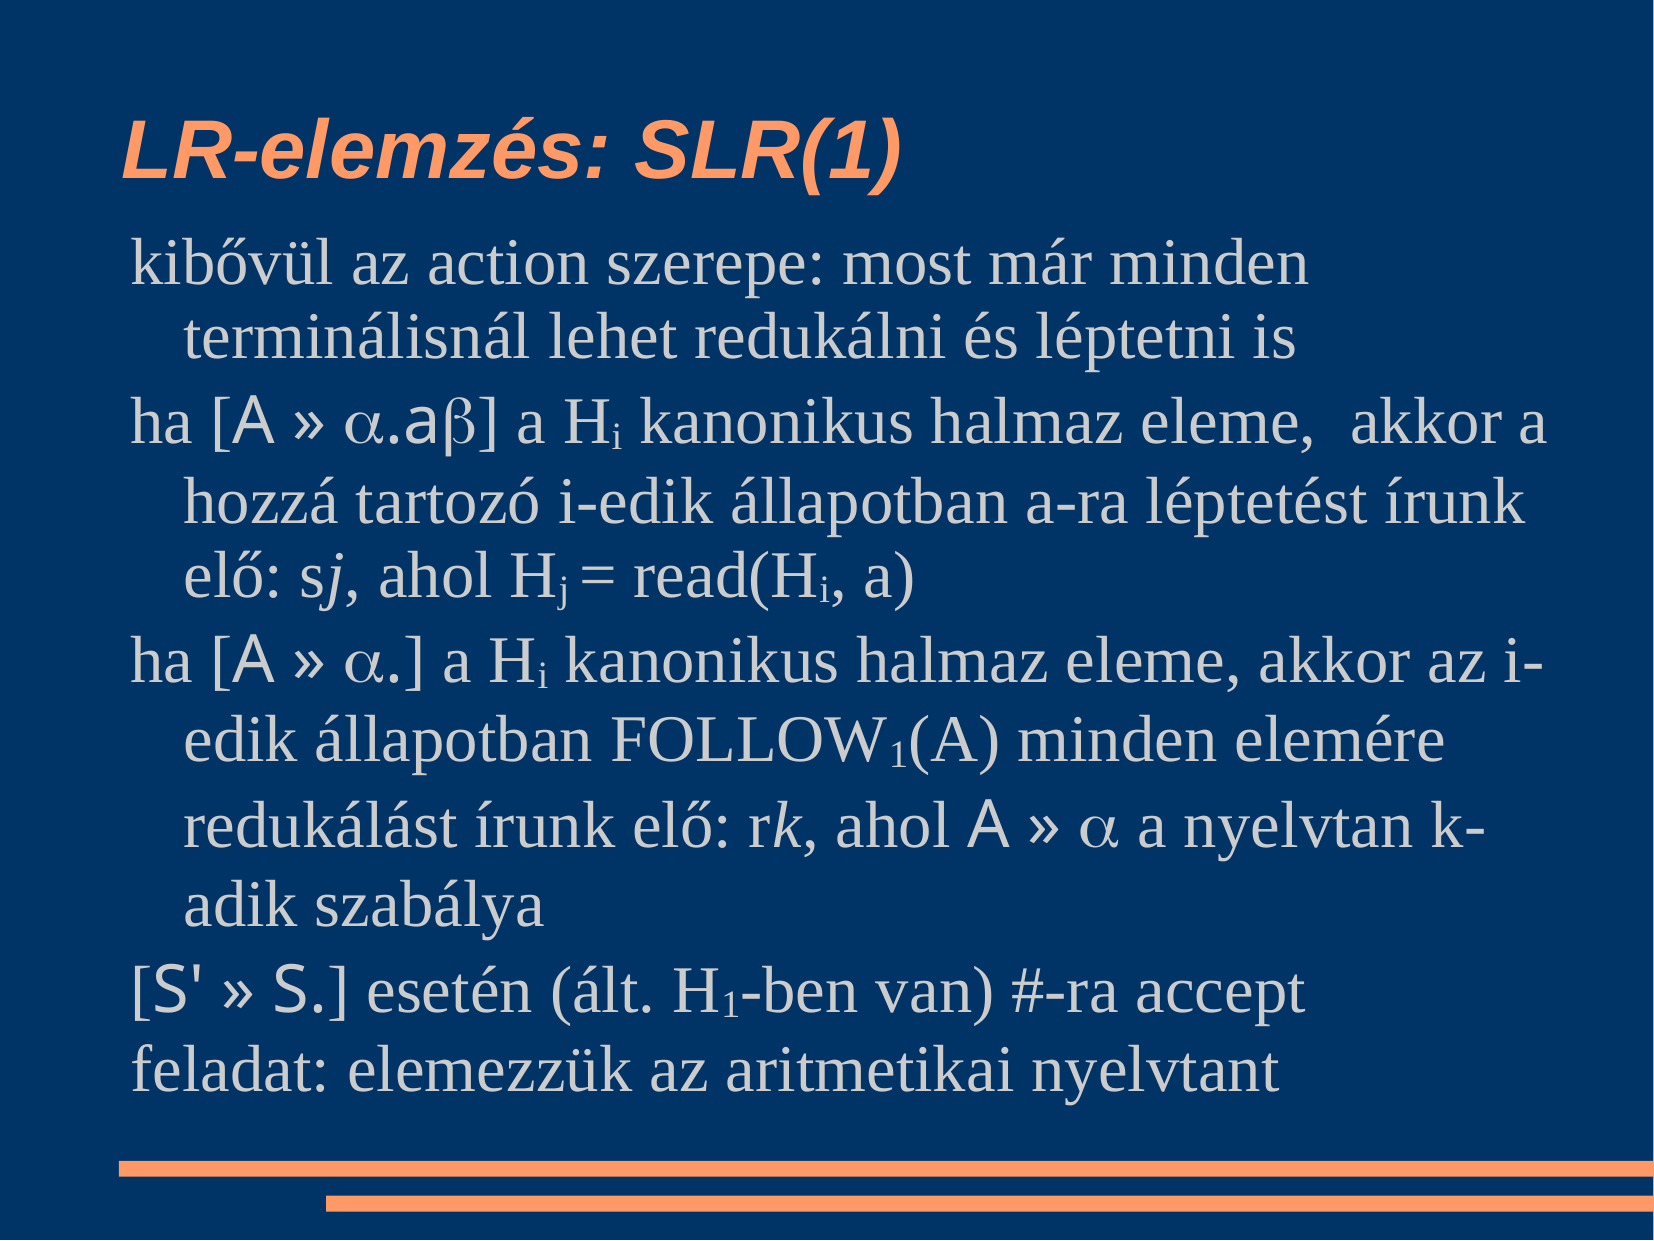

# LR-elemzés: SLR(1)
kibővül az action szerepe: most már minden terminálisnál lehet redukálni és léptetni is
ha [A » a.ab] a Hi kanonikus halmaz eleme, akkor a hozzá tartozó i-edik állapotban a-ra léptetést írunk elő: sj, ahol Hj = read(Hi, a)
ha [A » a.] a Hi kanonikus halmaz eleme, akkor az i-edik állapotban FOLLOW1(A) minden elemére redukálást írunk elő: rk, ahol A » a a nyelvtan k-adik szabálya
[S' » S.] esetén (ált. H1-ben van) #-ra accept
feladat: elemezzük az aritmetikai nyelvtant